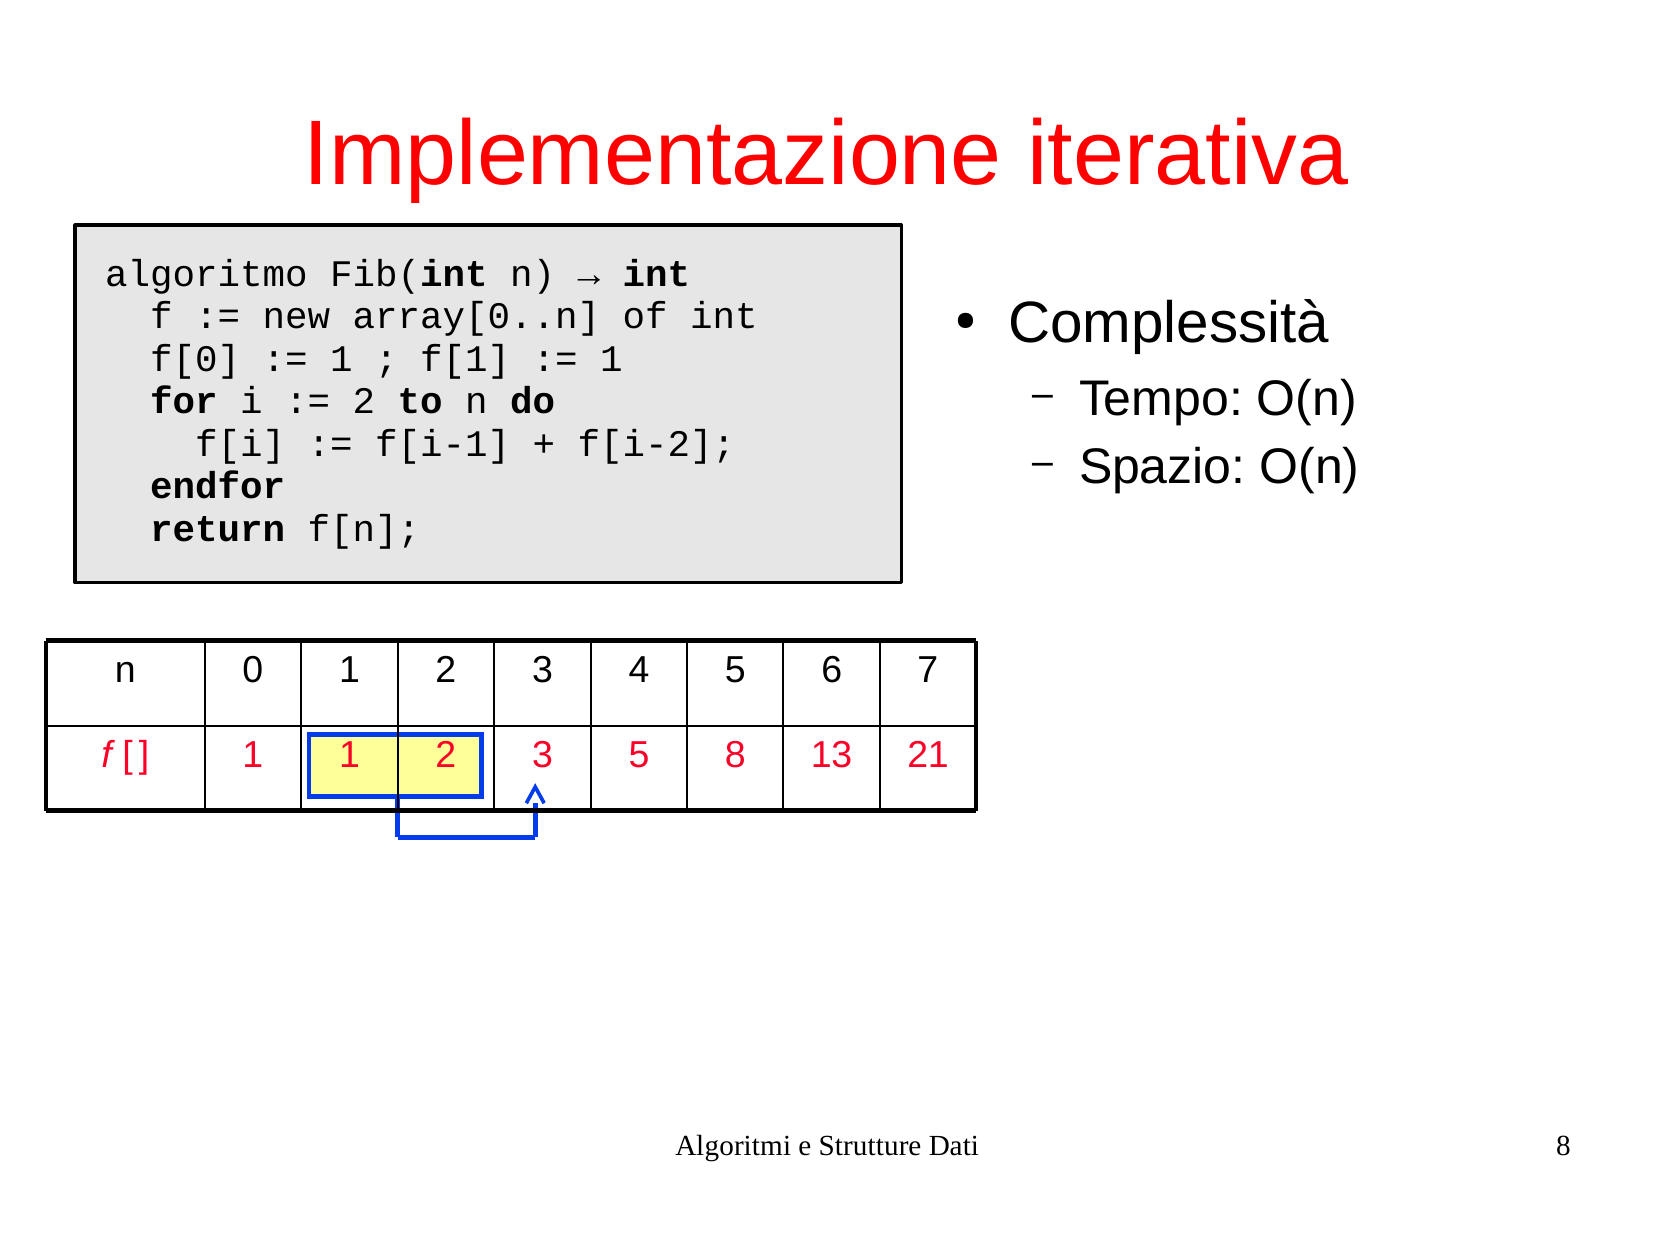

# Implementazione iterativa
algoritmo Fib(int n) → int
 f := new array[0..n] of int
 f[0] := 1 ; f[1] := 1
 for i := 2 to n do
 f[i] := f[i-1] + f[i-2];
 endfor
 return f[n];
Complessità
Tempo: O(n)
Spazio: O(n)
n
0
1
2
3
4
5
6
7
f [ ]
1
1
2
3
5
8
13
21
Algoritmi e Strutture Dati
8